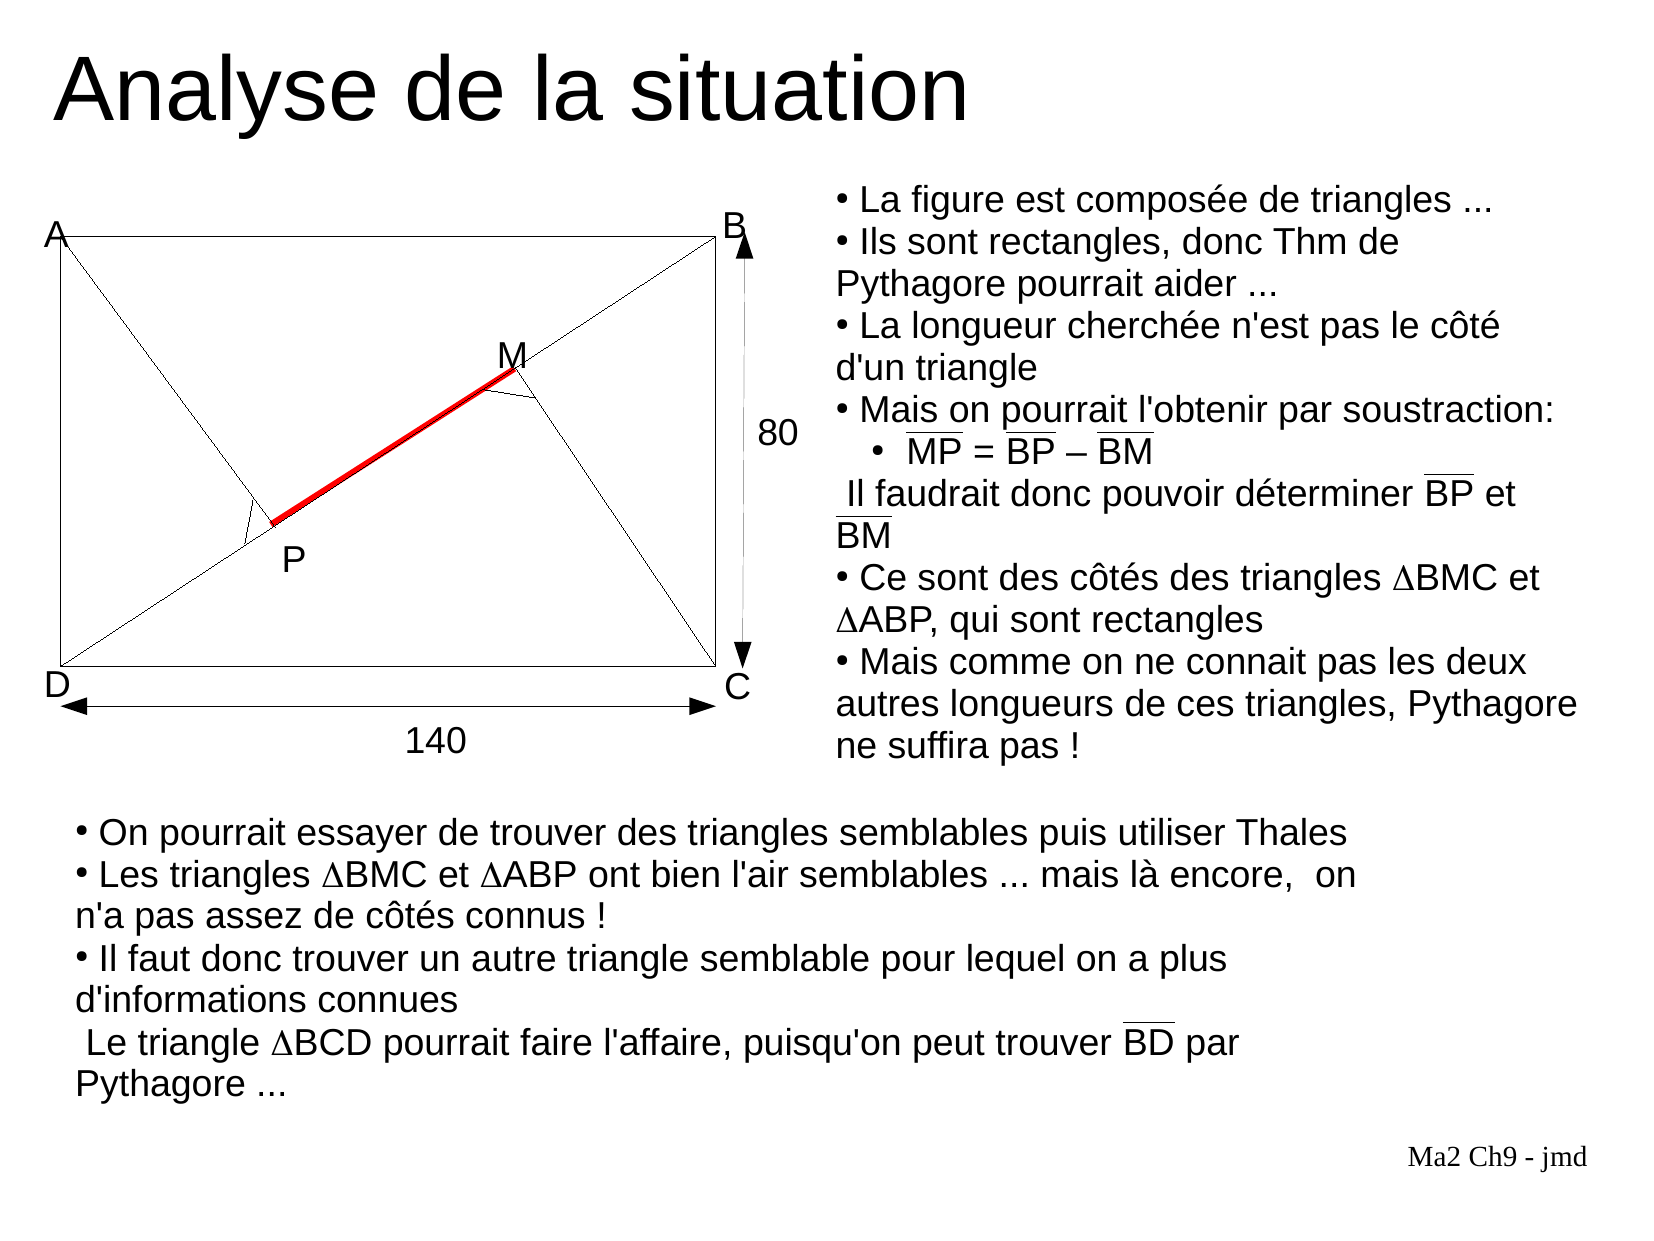

# Analyse de la situation
 La figure est composée de triangles ...
 Ils sont rectangles, donc Thm de Pythagore pourrait aider ...
 La longueur cherchée n'est pas le côté d'un triangle
 Mais on pourrait l'obtenir par soustraction:
MP = BP – BM
 Il faudrait donc pouvoir déterminer BP et BM
 Ce sont des côtés des triangles BMC et
ABP, qui sont rectangles
 Mais comme on ne connait pas les deux autres longueurs de ces triangles, Pythagore ne suffira pas !
B
A
80
140
M
P
D
C
 On pourrait essayer de trouver des triangles semblables puis utiliser Thales
 Les triangles BMC et ABP ont bien l'air semblables ... mais là encore, on n'a pas assez de côtés connus !
 Il faut donc trouver un autre triangle semblable pour lequel on a plus d'informations connues
 Le triangle BCD pourrait faire l'affaire, puisqu'on peut trouver BD par Pythagore ...